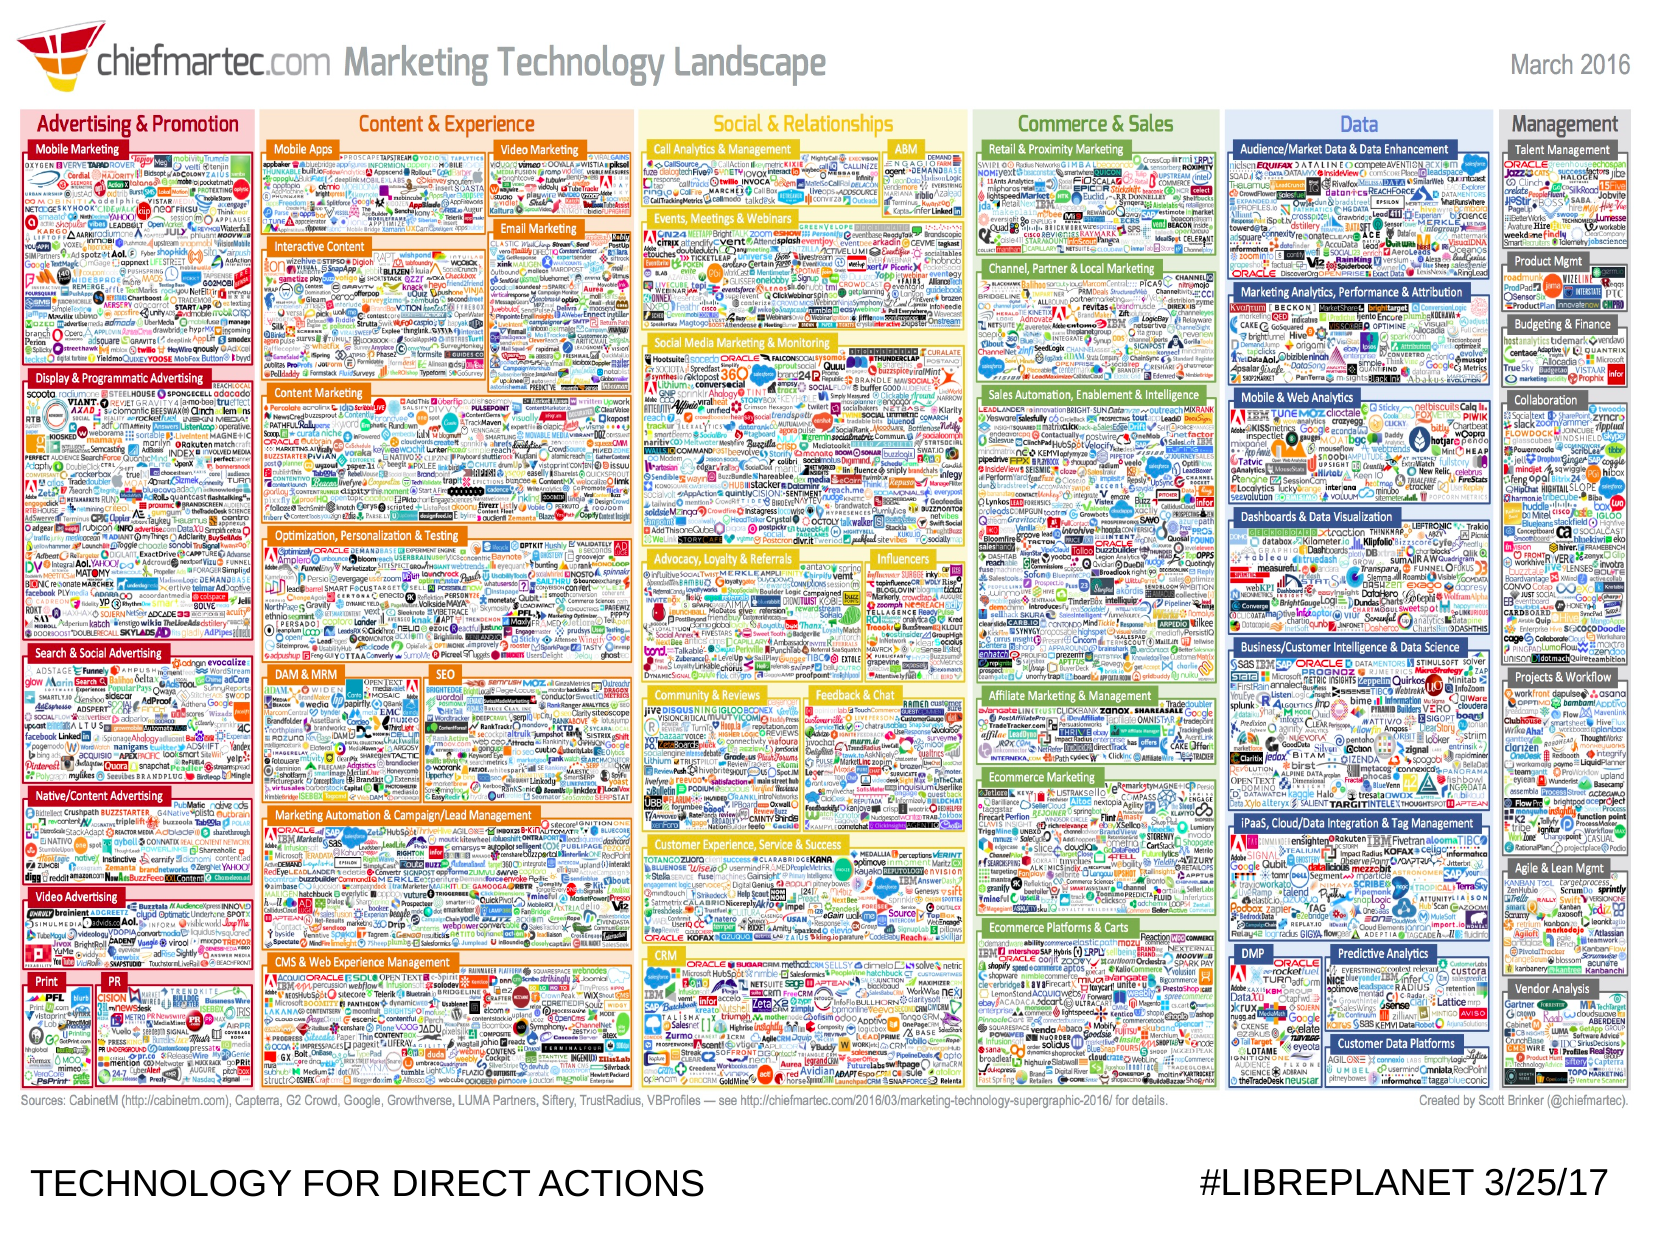

# TECHNOLOGY FOR DIRECT ACTIONS
#LIBREPLANET 3/25/17